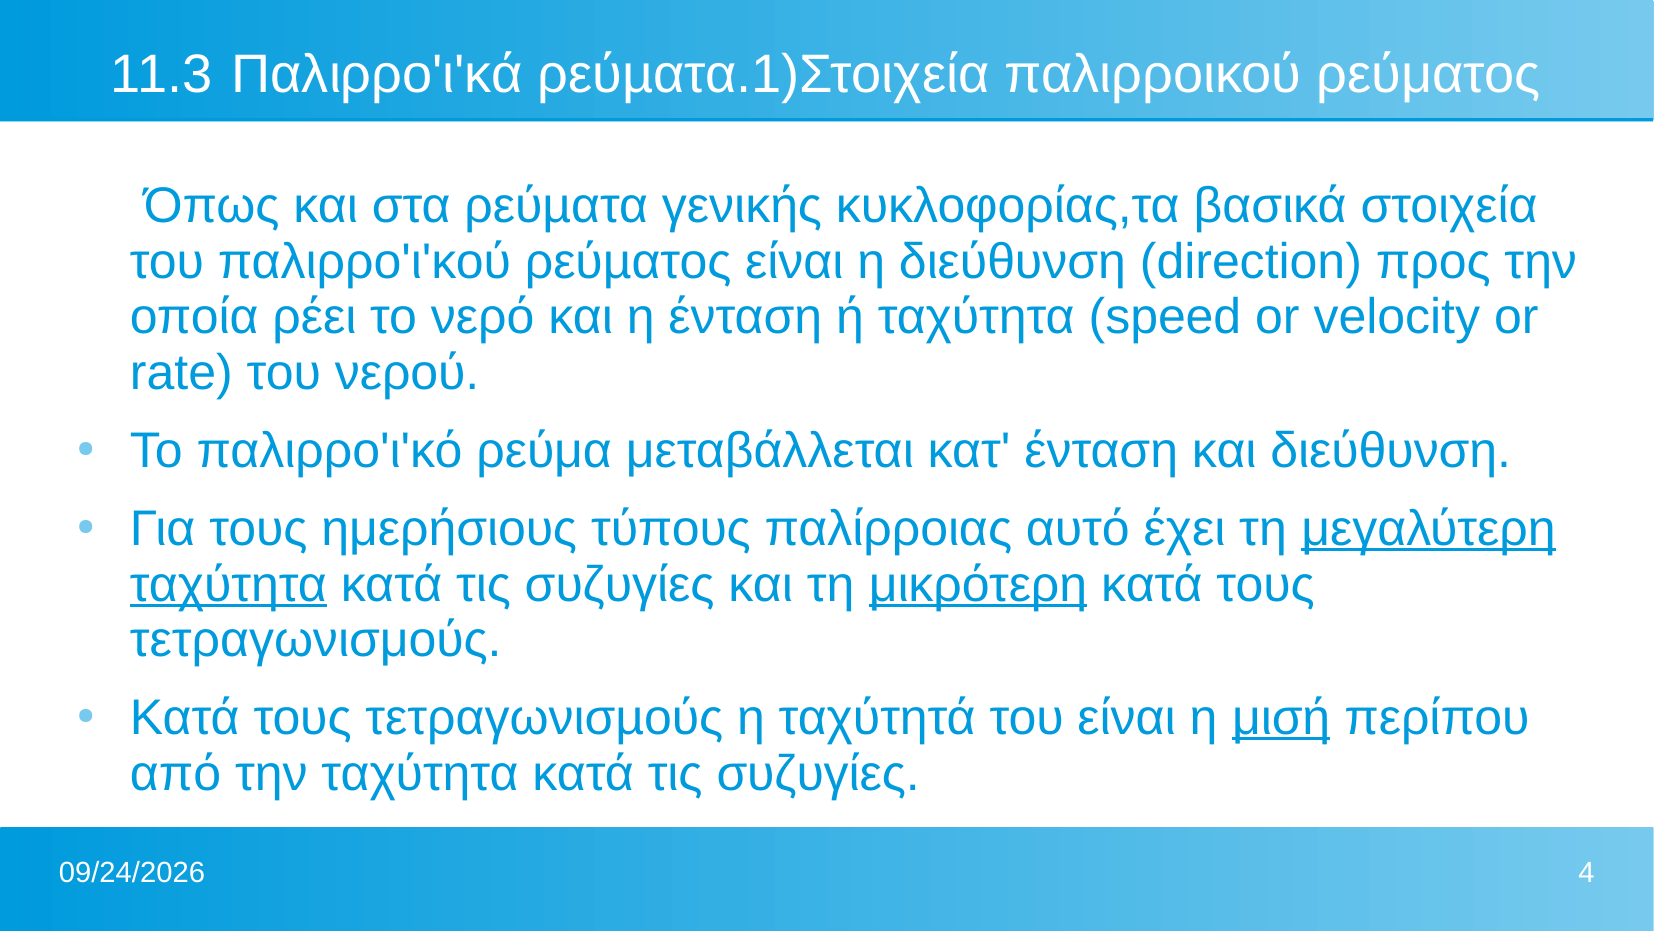

# 11.3 Παλιρρο'ι'κά ρεύµατα.1)Στοιχεία παλιρροικού ρεύματος
 Όπως και στα ρεύµατα γενικής κυκλοφορίας,τα βασικά στοιχεία του παλιρρο'ι'κού ρεύµατος είναι η διεύθυνση (direction) προς την οποία ρέει το νερό και η ένταση ή ταχύτητα (speed or velocity or rate) του νερού.
Το παλιρρο'ι'κό ρεύμα μεταβάλλεται κατ' ένταση και διεύθυνση.
Για τους ημερήσιους τύπους παλίρροιας αυτό έχει τη μεγαλύτερη ταχύτητα κατά τις συζυγίες και τη μικρότερη κατά τους τετραγωνισμούς.
Κατά τους τετραγωνισµούς η ταχύτητά του είναι η μισή περίπου από την ταχύτητα κατά τις συζυγίες.
4